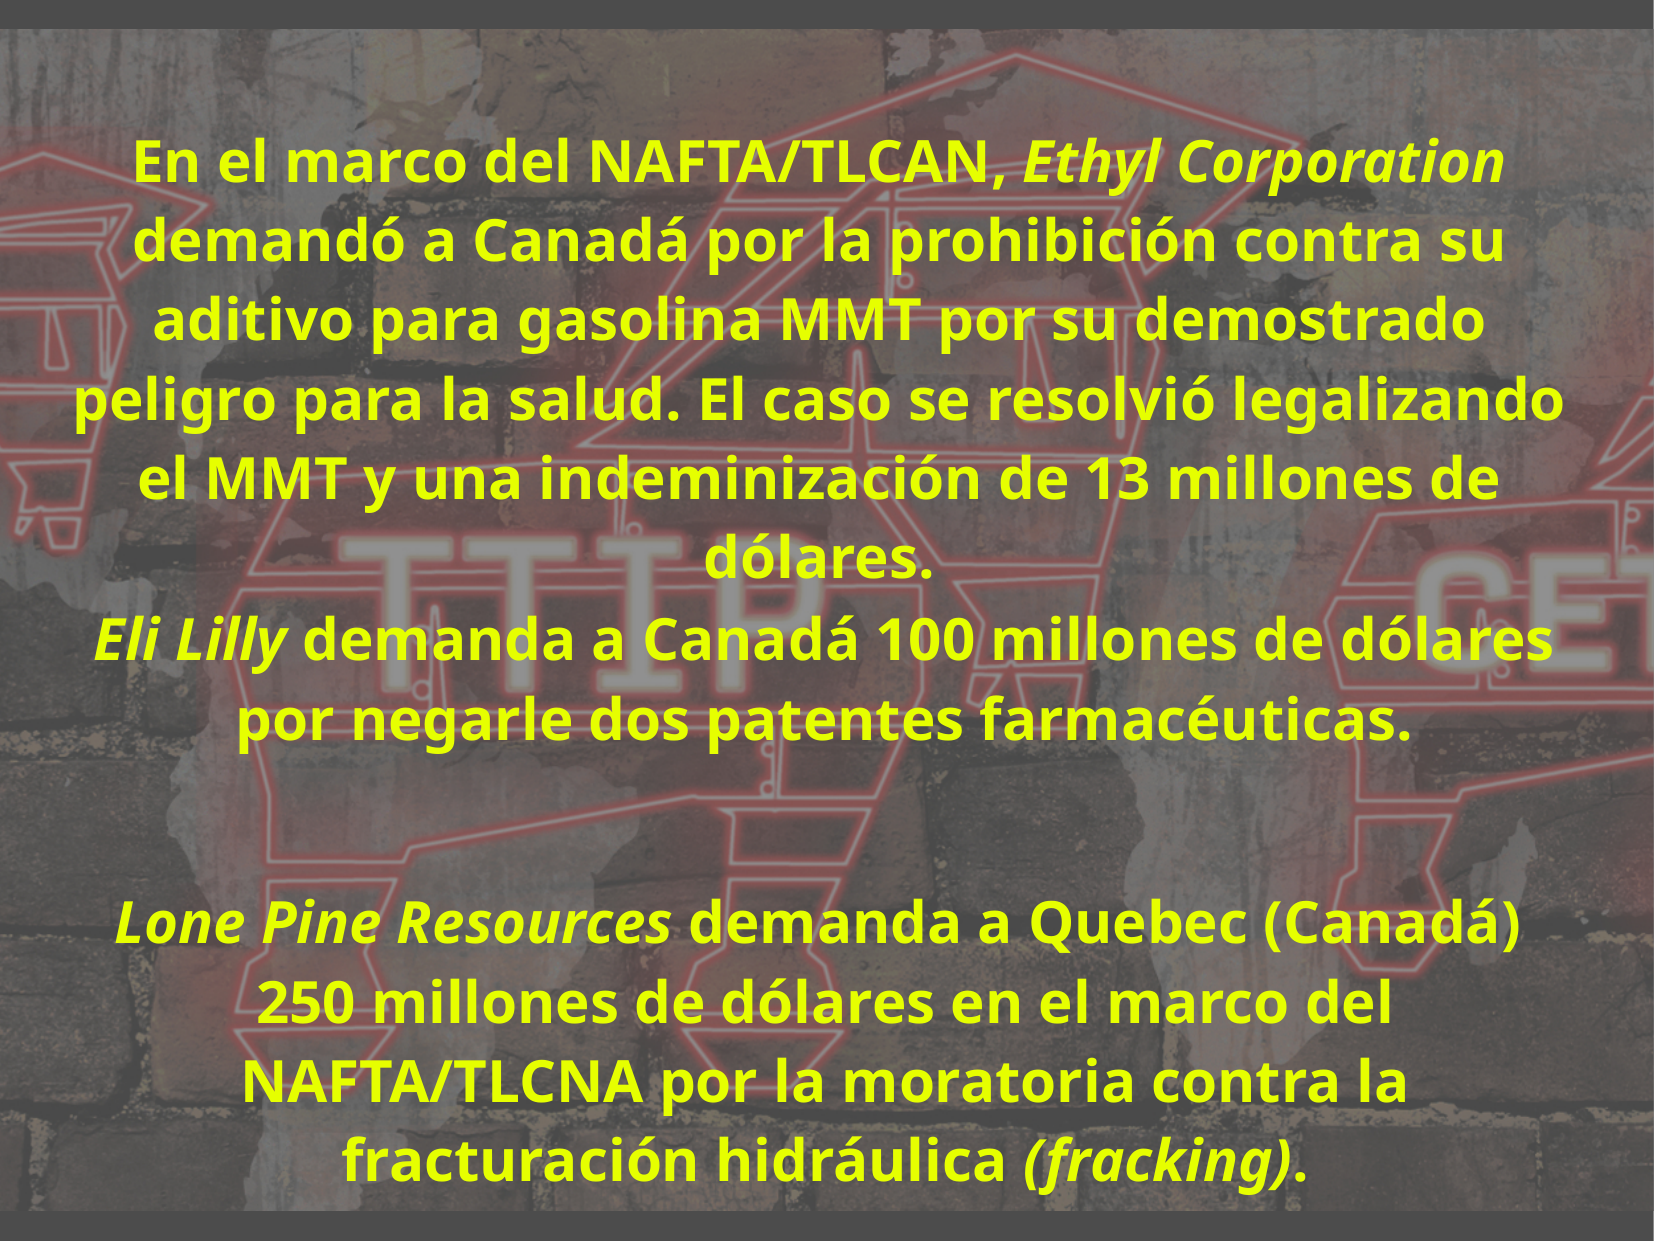

# En el marco del NAFTA/TLCAN, Ethyl Corporation demandó a Canadá por la prohibición contra su aditivo para gasolina MMT por su demostrado peligro para la salud. El caso se resolvió legalizando el MMT y una indeminización de 13 millones de dólares.
Eli Lilly demanda a Canadá 100 millones de dólares por negarle dos patentes farmacéuticas.
Lone Pine Resources demanda a Quebec (Canadá) 250 millones de dólares en el marco del NAFTA/TLCNA por la moratoria contra la fracturación hidráulica (fracking).